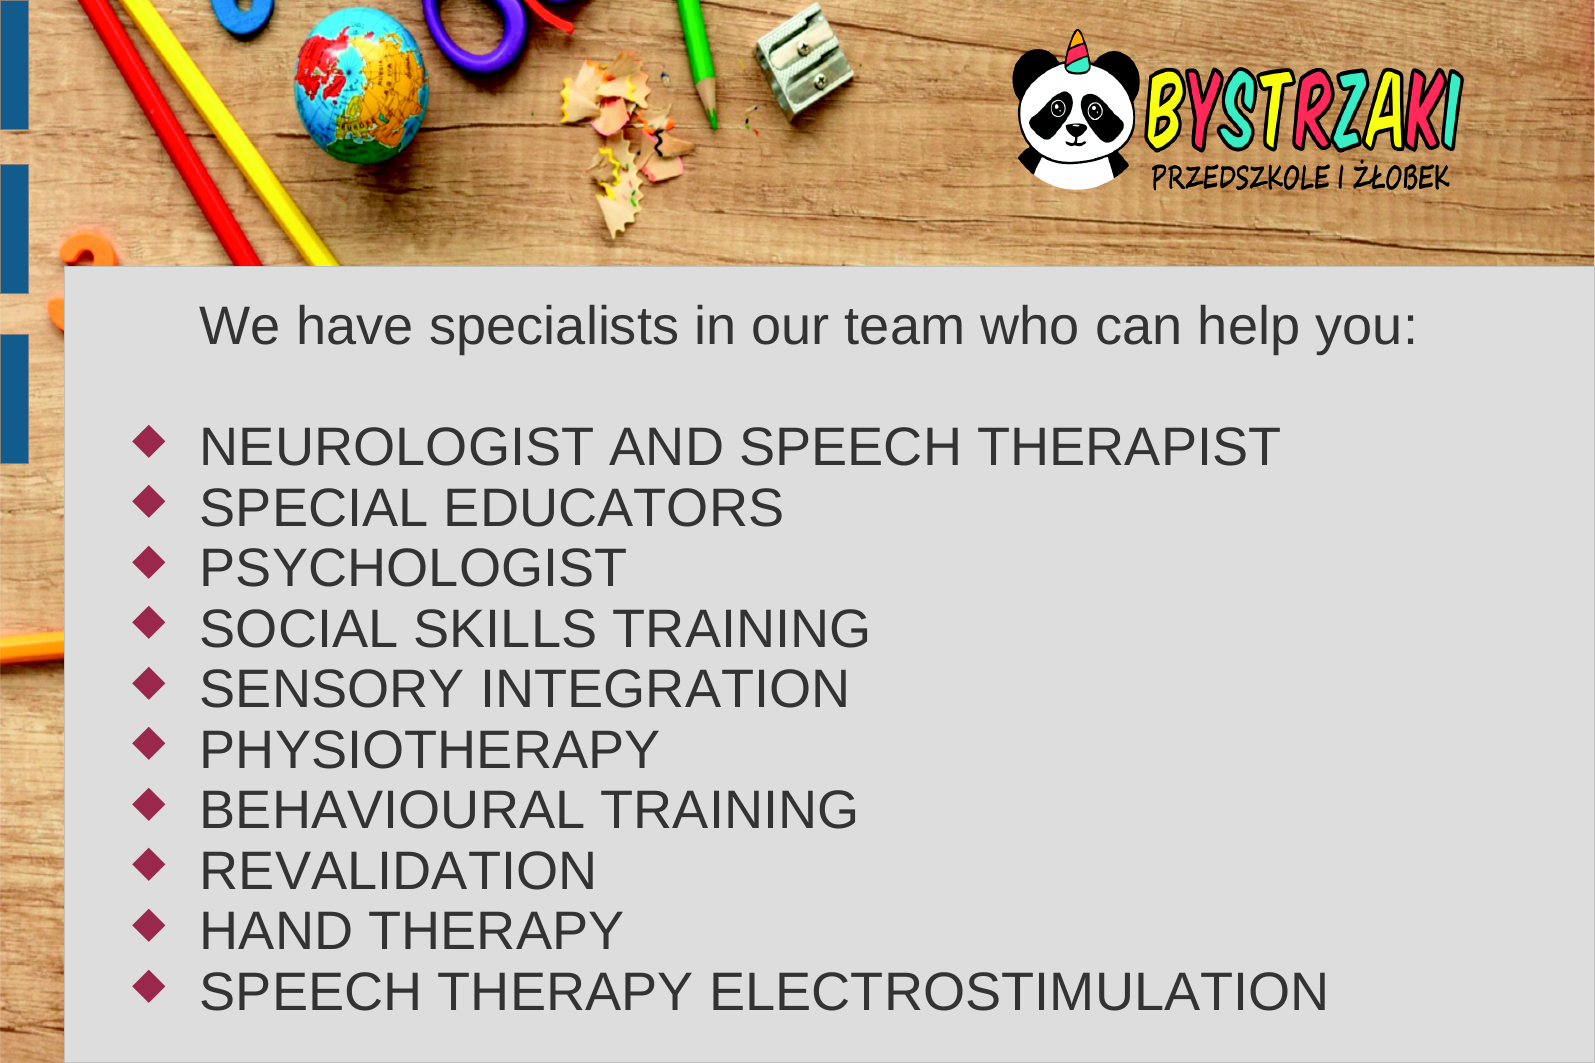

#
We have specialists in our team who can help you:
NEUROLOGIST AND SPEECH THERAPIST
SPECIAL EDUCATORS
PSYCHOLOGIST
SOCIAL SKILLS TRAINING
SENSORY INTEGRATION
PHYSIOTHERAPY
BEHAVIOURAL TRAINING
REVALIDATION
HAND THERAPY
SPEECH THERAPY ELECTROSTIMULATION